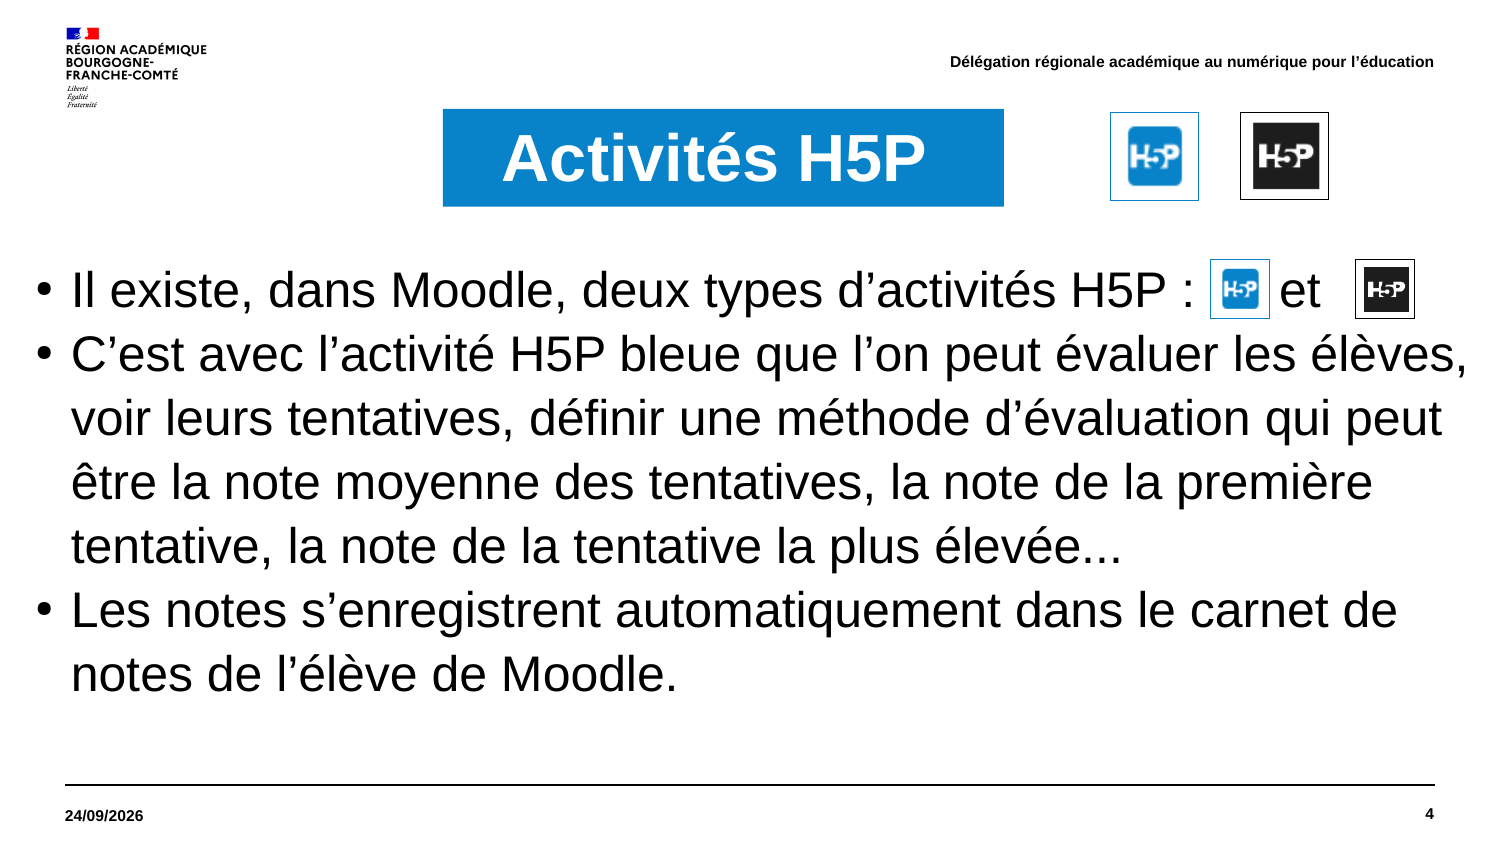

Délégation régionale académique au numérique pour l’éducation
Activités H5P
Il existe, dans Moodle, deux types d’activités H5P : et
C’est avec l’activité H5P bleue que l’on peut évaluer les élèves, voir leurs tentatives, définir une méthode d’évaluation qui peut être la note moyenne des tentatives, la note de la première tentative, la note de la tentative la plus élevée...
Les notes s’enregistrent automatiquement dans le carnet de notes de l’élève de Moodle.